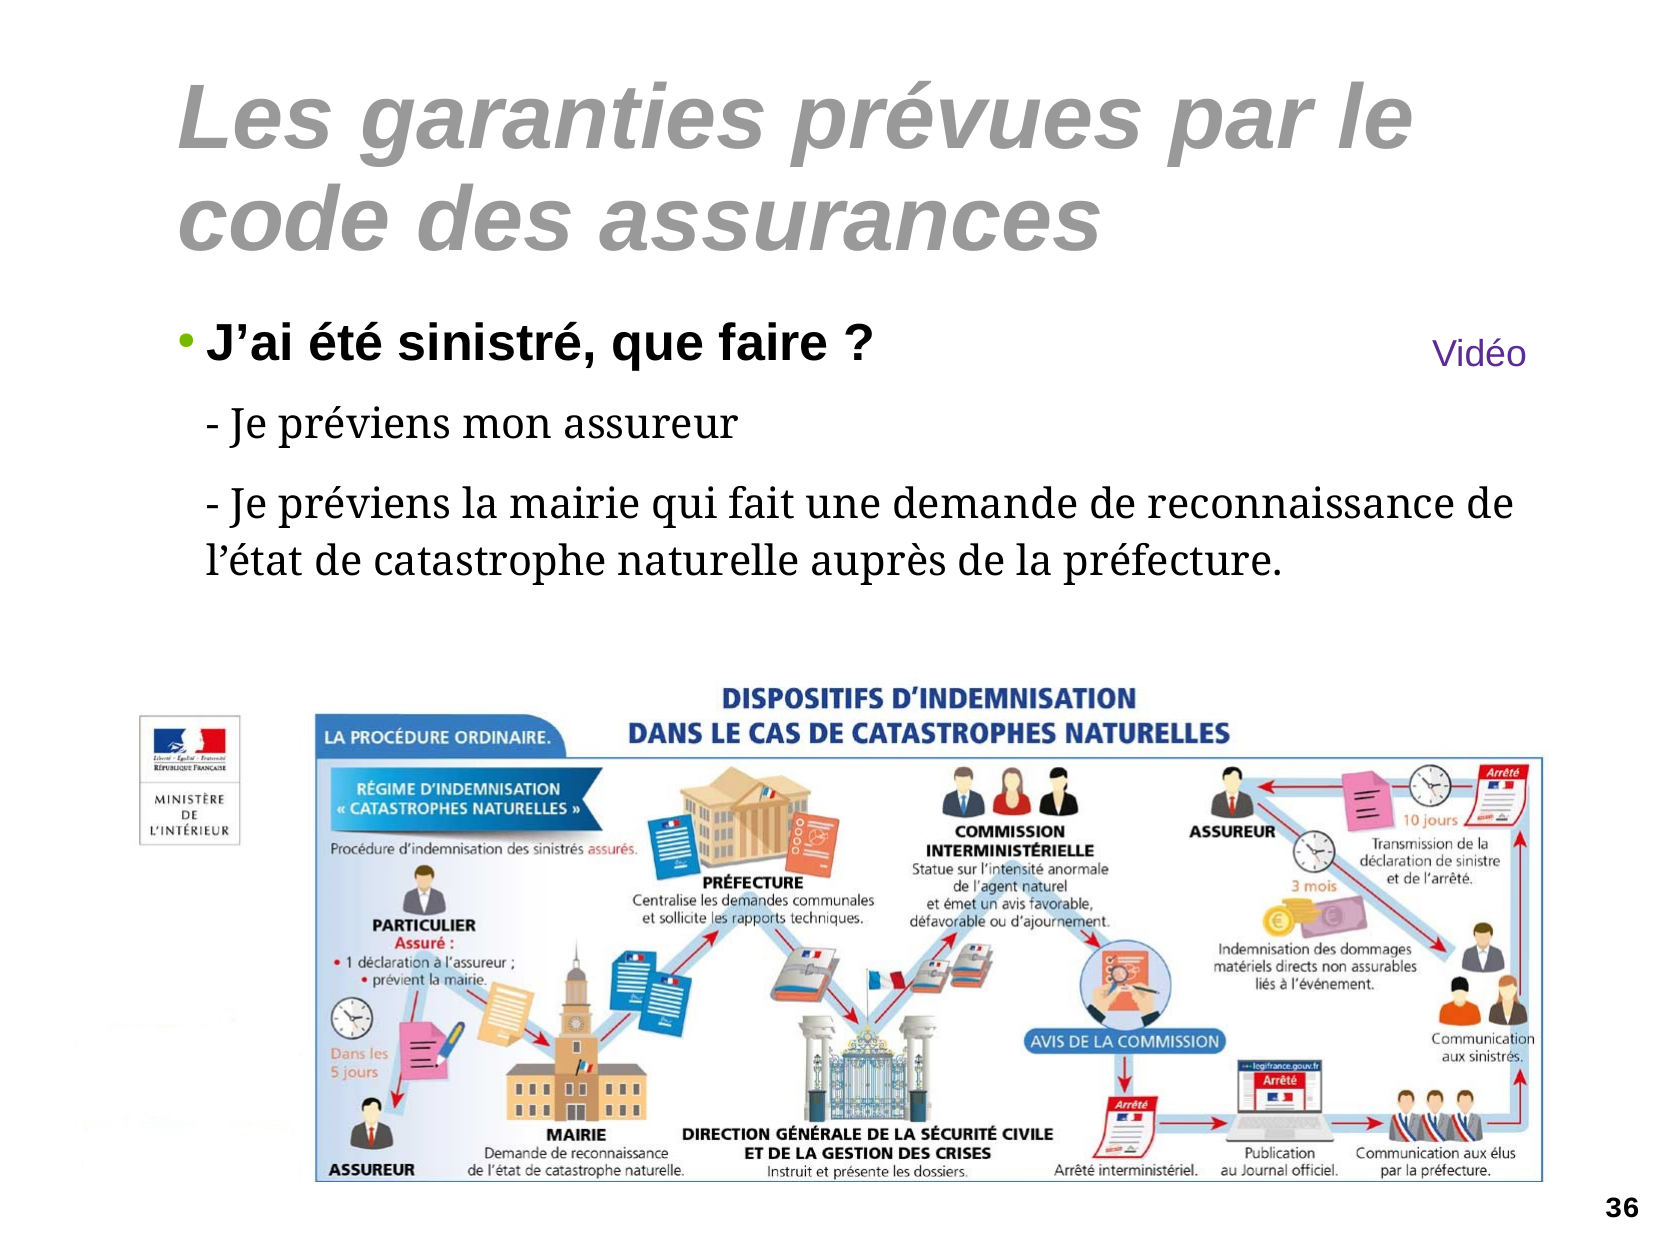

# Les garanties prévues par le code des assurances
J’ai été sinistré, que faire ?
- Je préviens mon assureur
- Je préviens la mairie qui fait une demande de reconnaissance de l’état de catastrophe naturelle auprès de la préfecture.
Vidéo